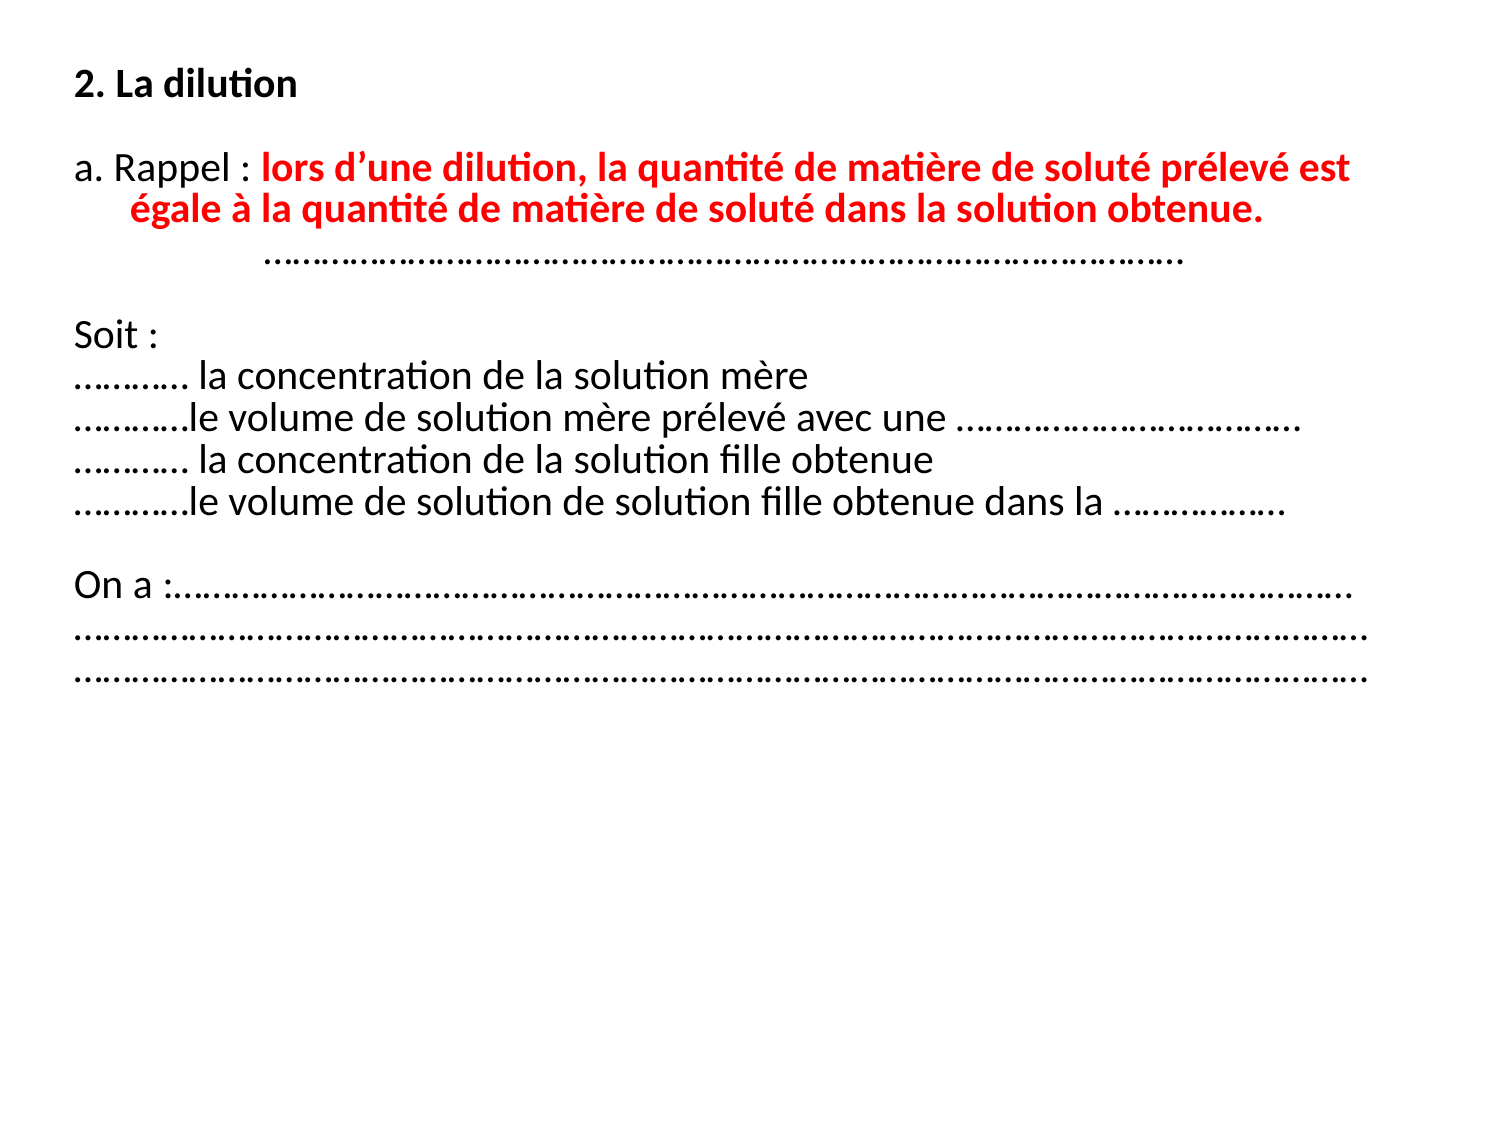

2. La dilution
a. Rappel : lors d’une dilution, la quantité de matière de soluté prélevé est égale à la quantité de matière de soluté dans la solution obtenue.
……………………………………………………………………………………
Soit :
………… la concentration de la solution mère
…………le volume de solution mère prélevé avec une ………………………………
………… la concentration de la solution fille obtenue
…………le volume de solution de solution fille obtenue dans la ………………
On a :……………………………………………………………………………………………………………
………………………………………………………………………………………………………………………
………………………………………………………………………………………………………………………